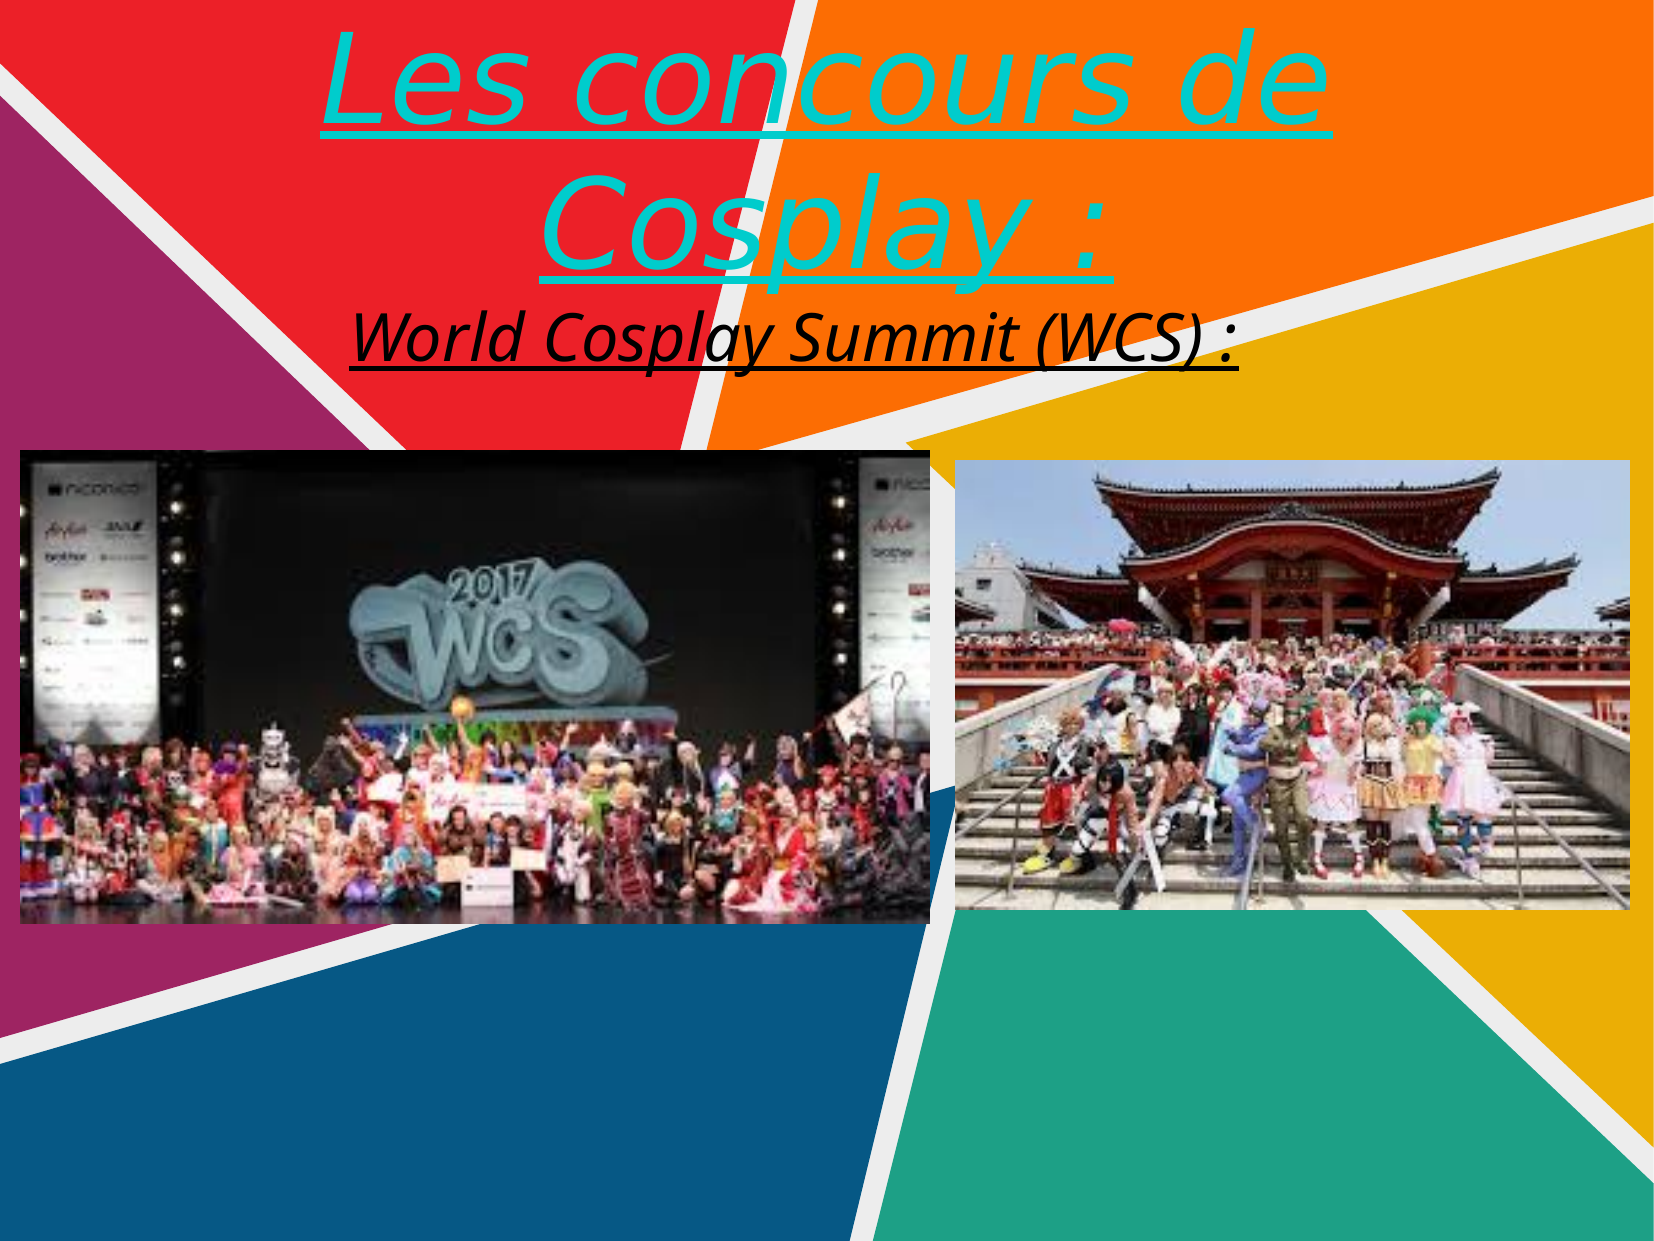

# Les concours de Cosplay :
World Cosplay Summit (WCS) :